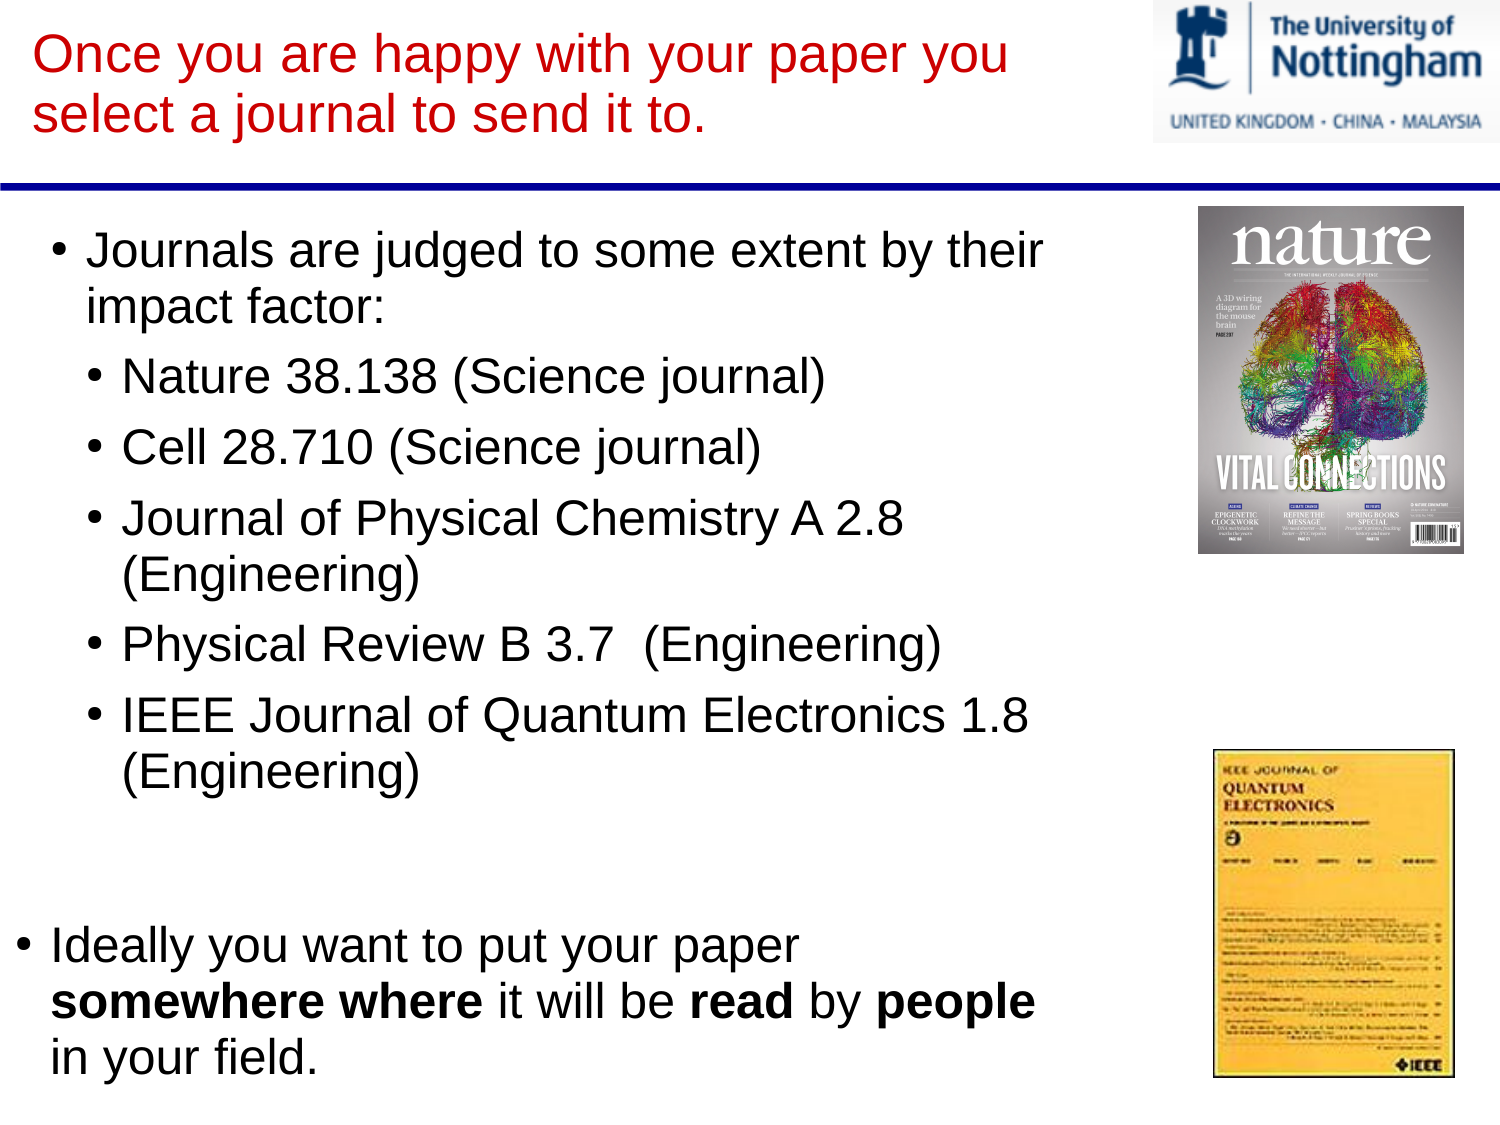

Once you are happy with your paper you select a journal to send it to.
Journals are judged to some extent by their impact factor:
Nature 38.138 (Science journal)
Cell 28.710 (Science journal)
Journal of Physical Chemistry A 2.8 (Engineering)
Physical Review B 3.7 (Engineering)
IEEE Journal of Quantum Electronics 1.8 (Engineering)
Ideally you want to put your paper somewhere where it will be read by people in your field.